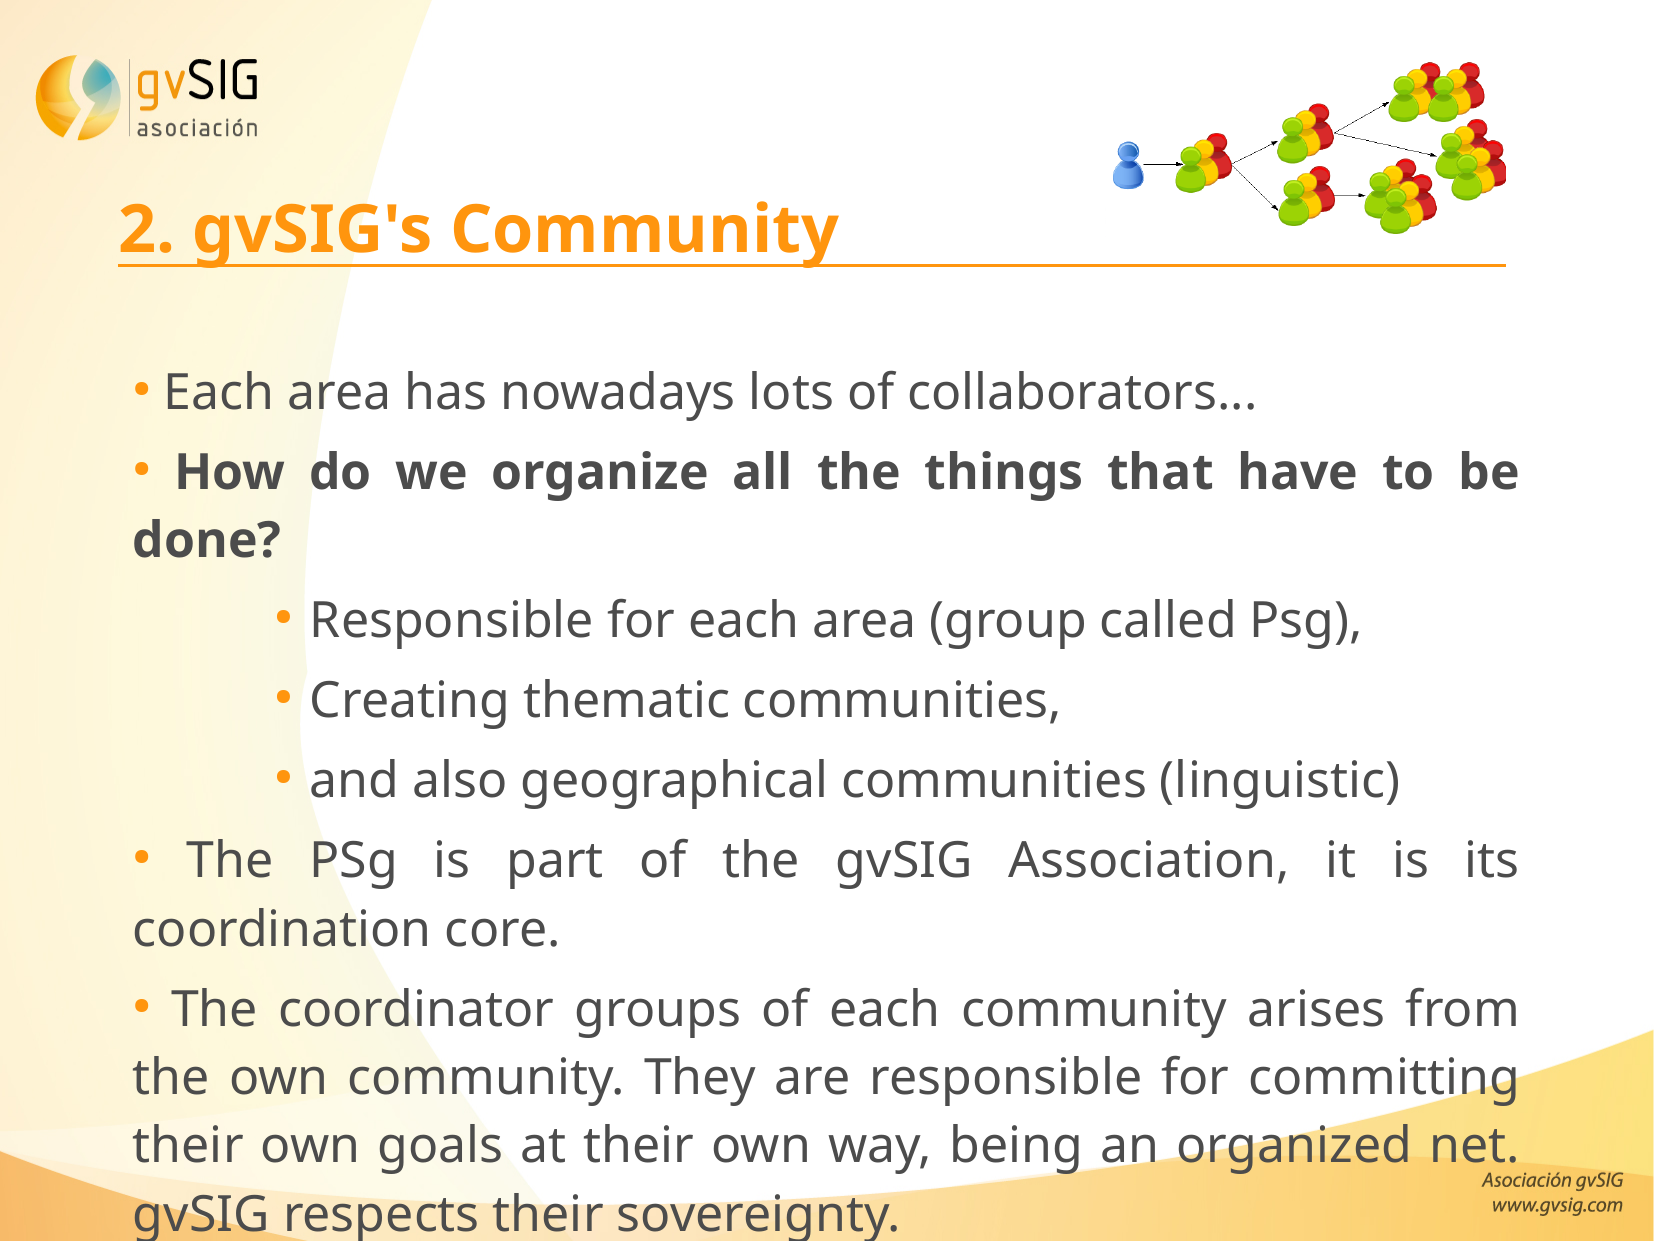

# 2. gvSIG's Community
 Each area has nowadays lots of collaborators...
 How do we organize all the things that have to be done?
Responsible for each area (group called Psg),
Creating thematic communities,
and also geographical communities (linguistic)
 The PSg is part of the gvSIG Association, it is its coordination core.
 The coordinator groups of each community arises from the own community. They are responsible for committing their own goals at their own way, being an organized net. gvSIG respects their sovereignty.